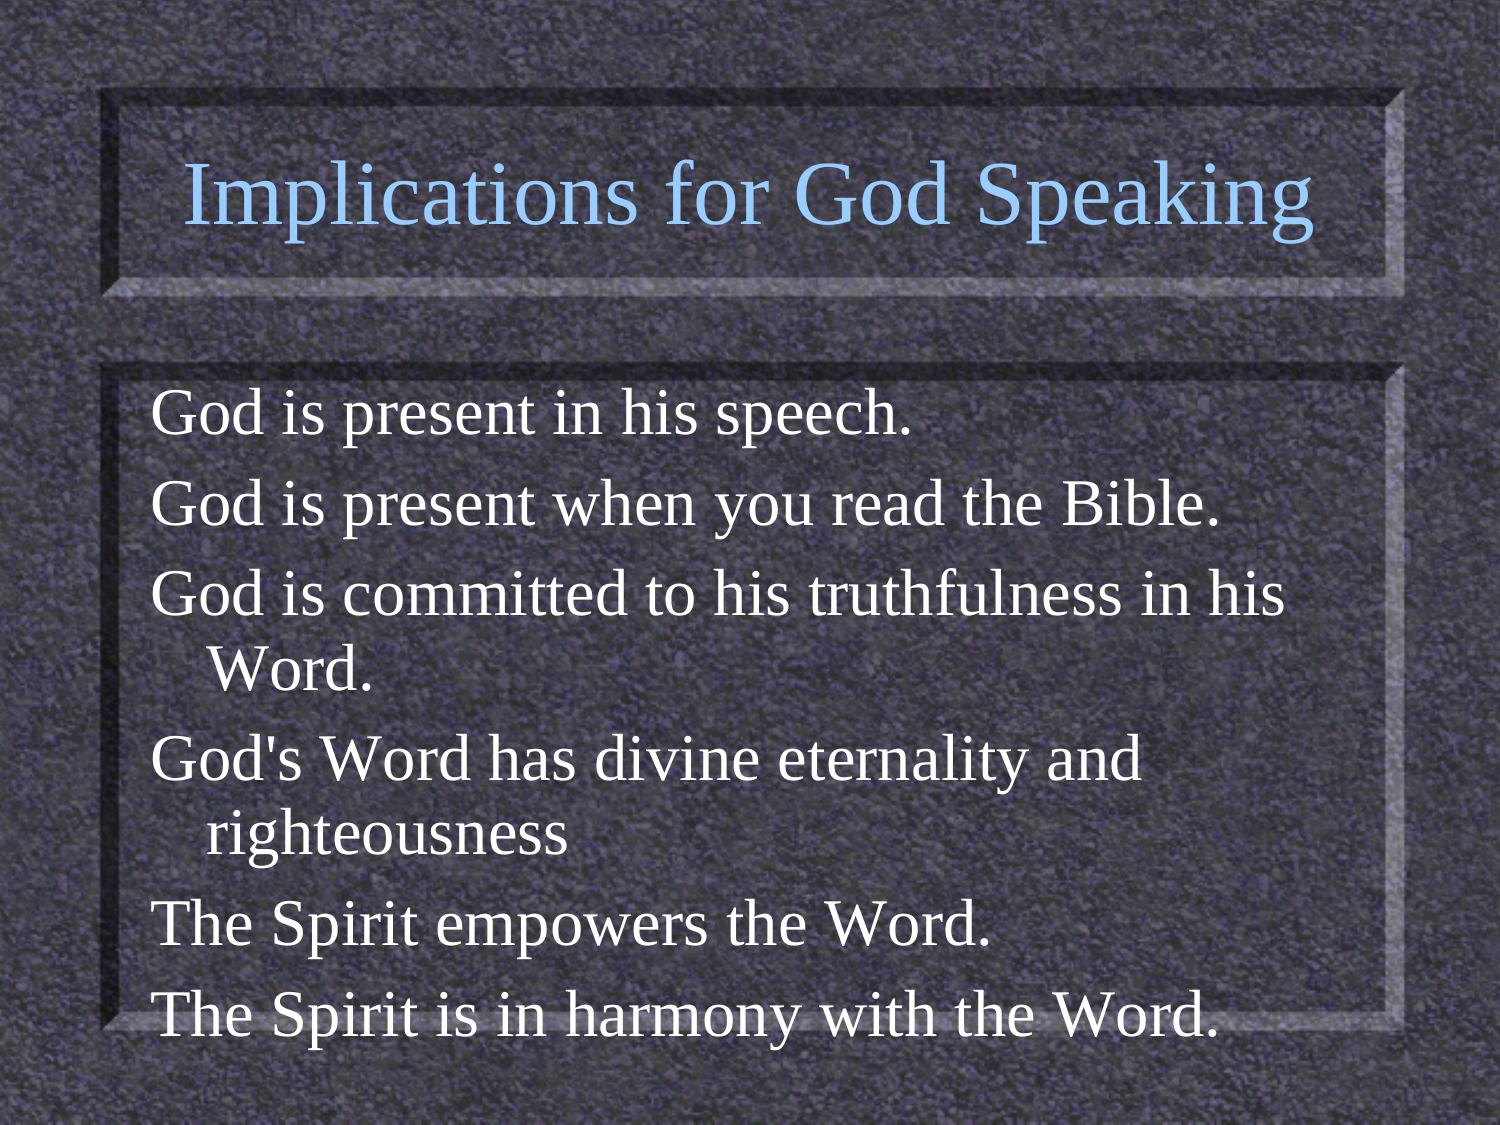

# Implications for God Speaking
God is present in his speech.
God is present when you read the Bible.
God is committed to his truthfulness in his Word.
God's Word has divine eternality and righteousness
The Spirit empowers the Word.
The Spirit is in harmony with the Word.